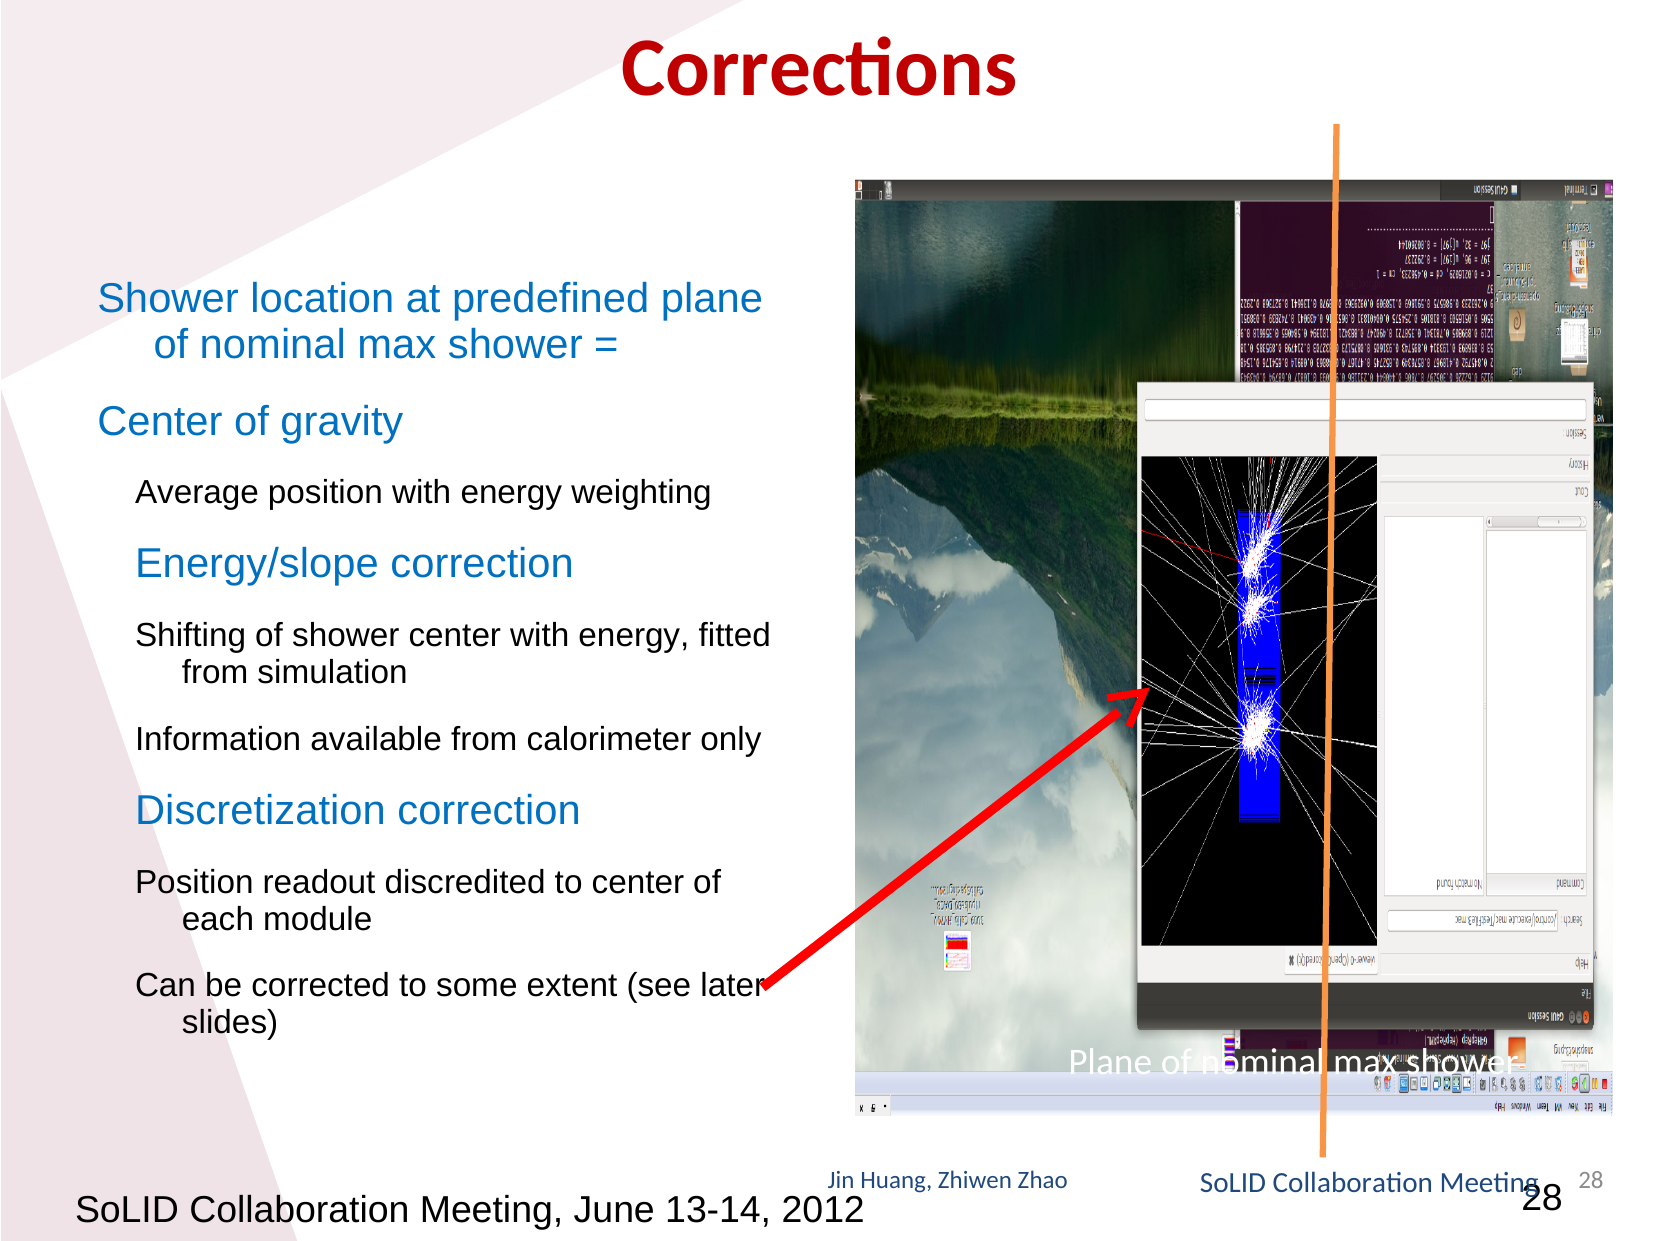

Corrections
# Shower location at predefined plane of nominal max shower =
Center of gravity
Average position with energy weighting
Energy/slope correction
Shifting of shower center with energy, fitted from simulation
Information available from calorimeter only
Discretization correction
Position readout discredited to center of each module
Can be corrected to some extent (see later slides)
Plane of nominal max shower
Jin Huang, Zhiwen Zhao
SoLID Collaboration Meeting
28